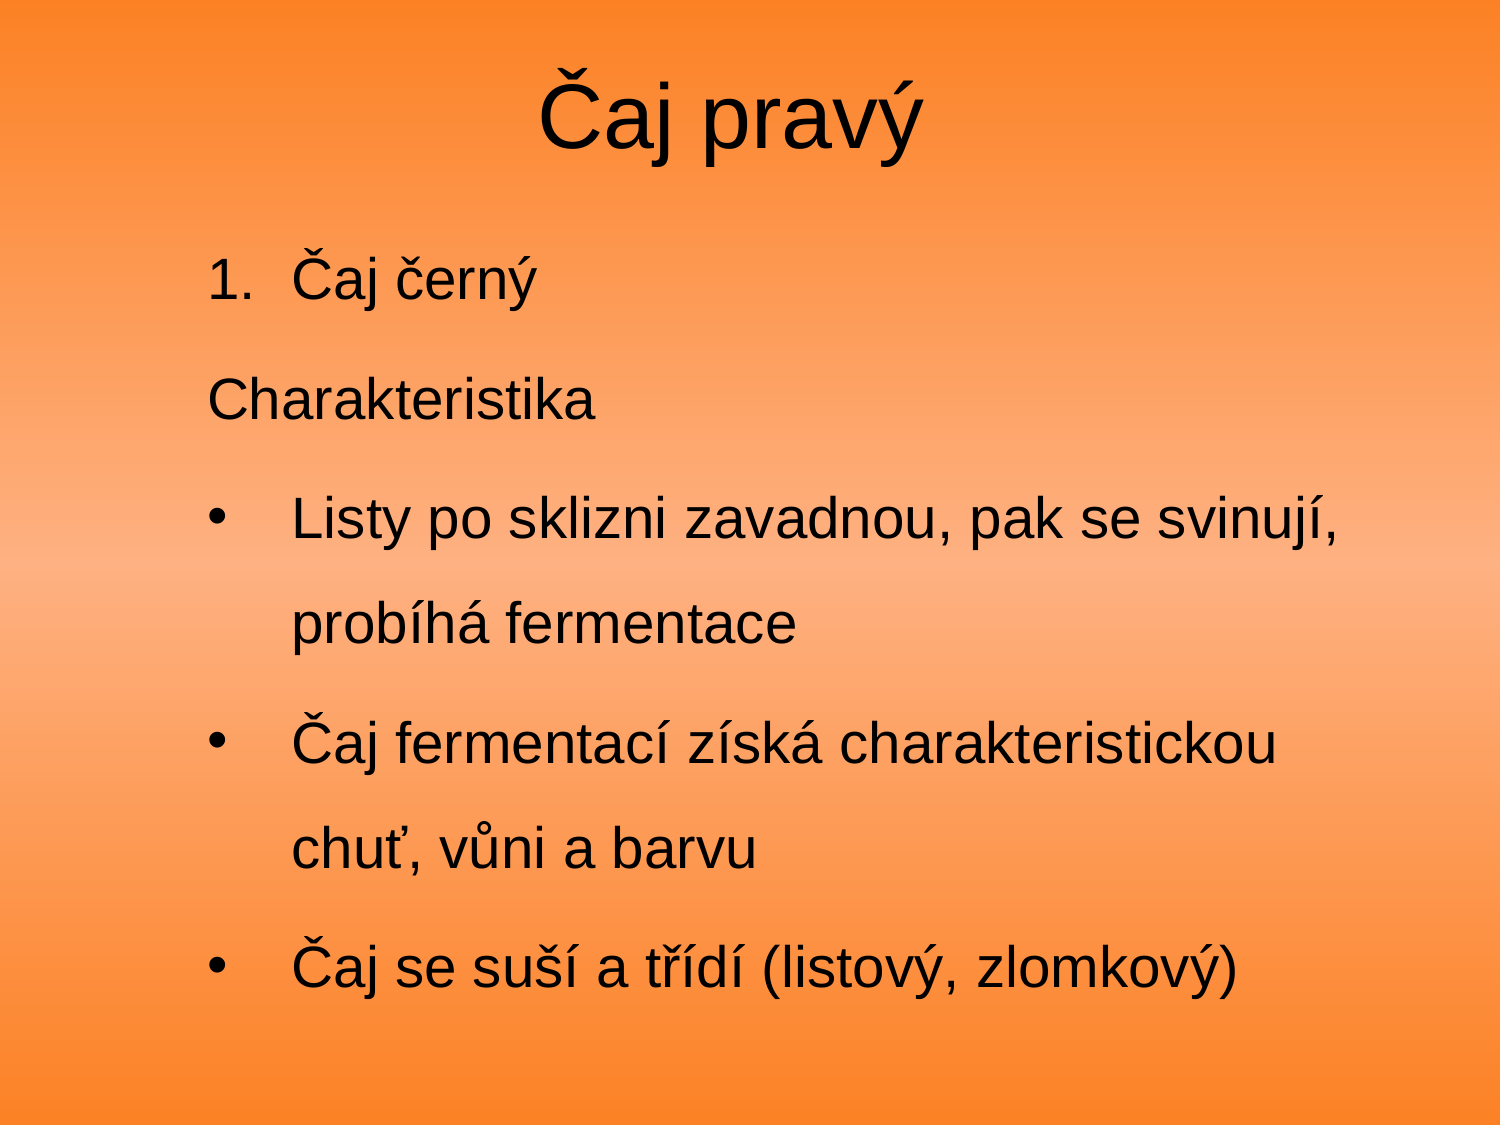

# Čaj pravý
Čaj černý
Charakteristika
Listy po sklizni zavadnou, pak se svinují, probíhá fermentace
Čaj fermentací získá charakteristickou chuť, vůni a barvu
Čaj se suší a třídí (listový, zlomkový)